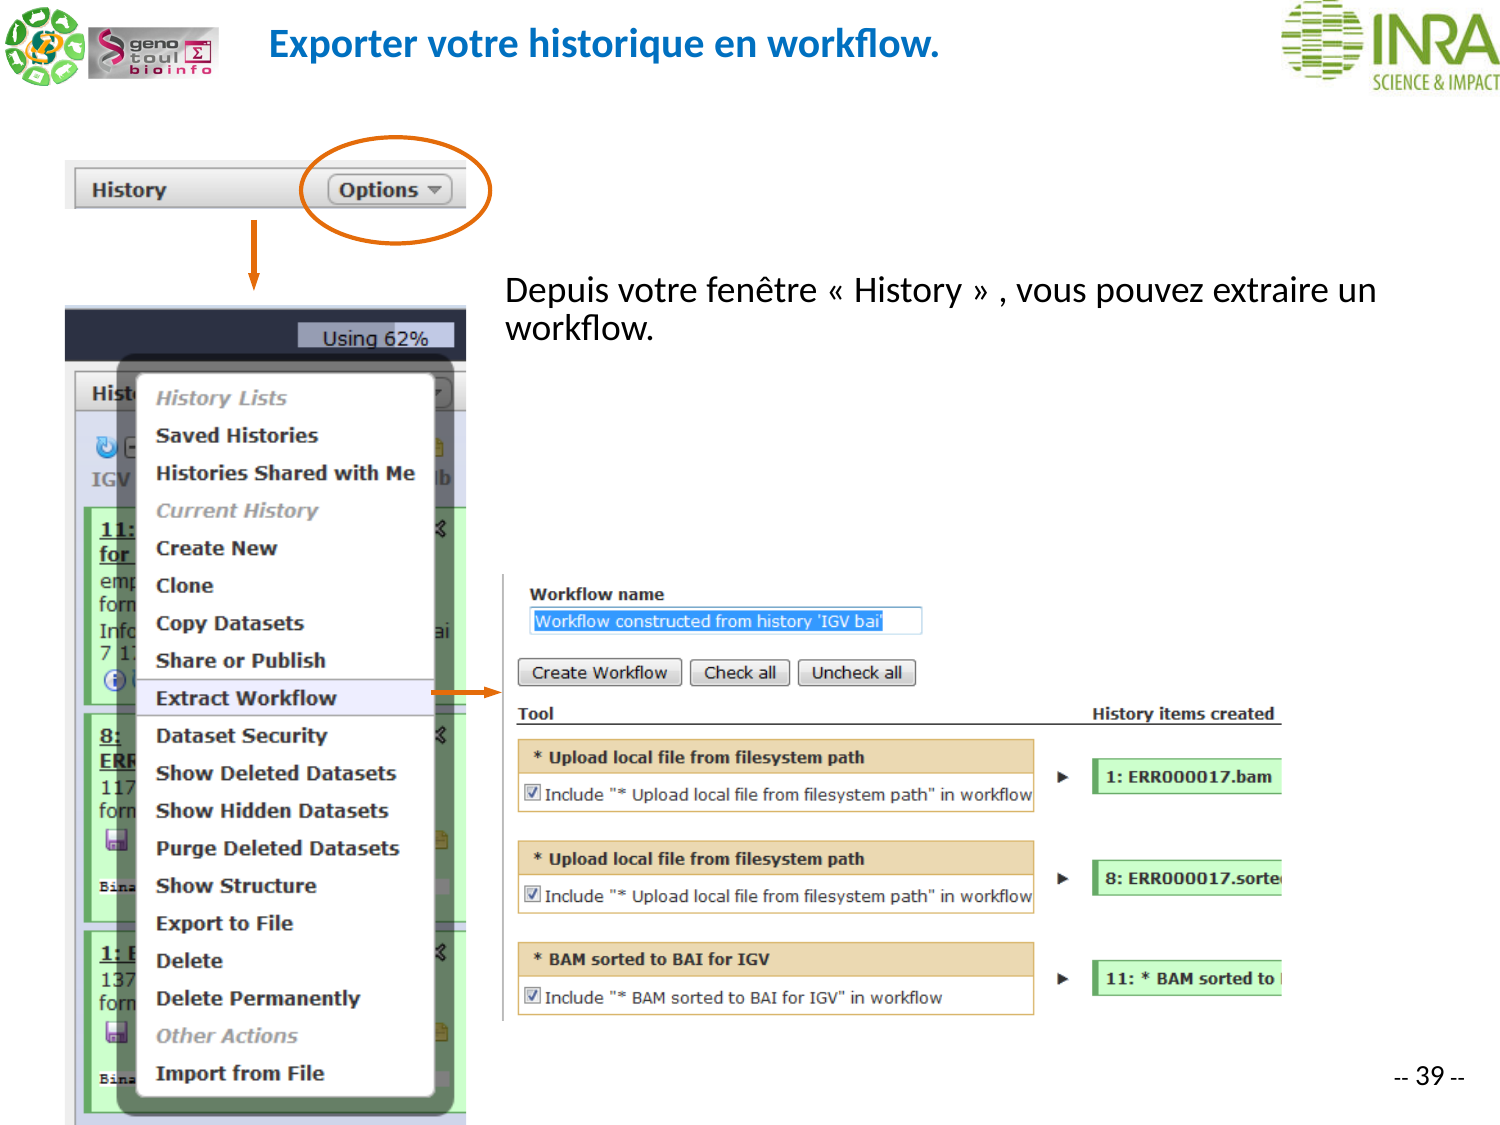

Exporter votre historique en workflow.
Depuis votre fenêtre « History » , vous pouvez extraire un workflow.